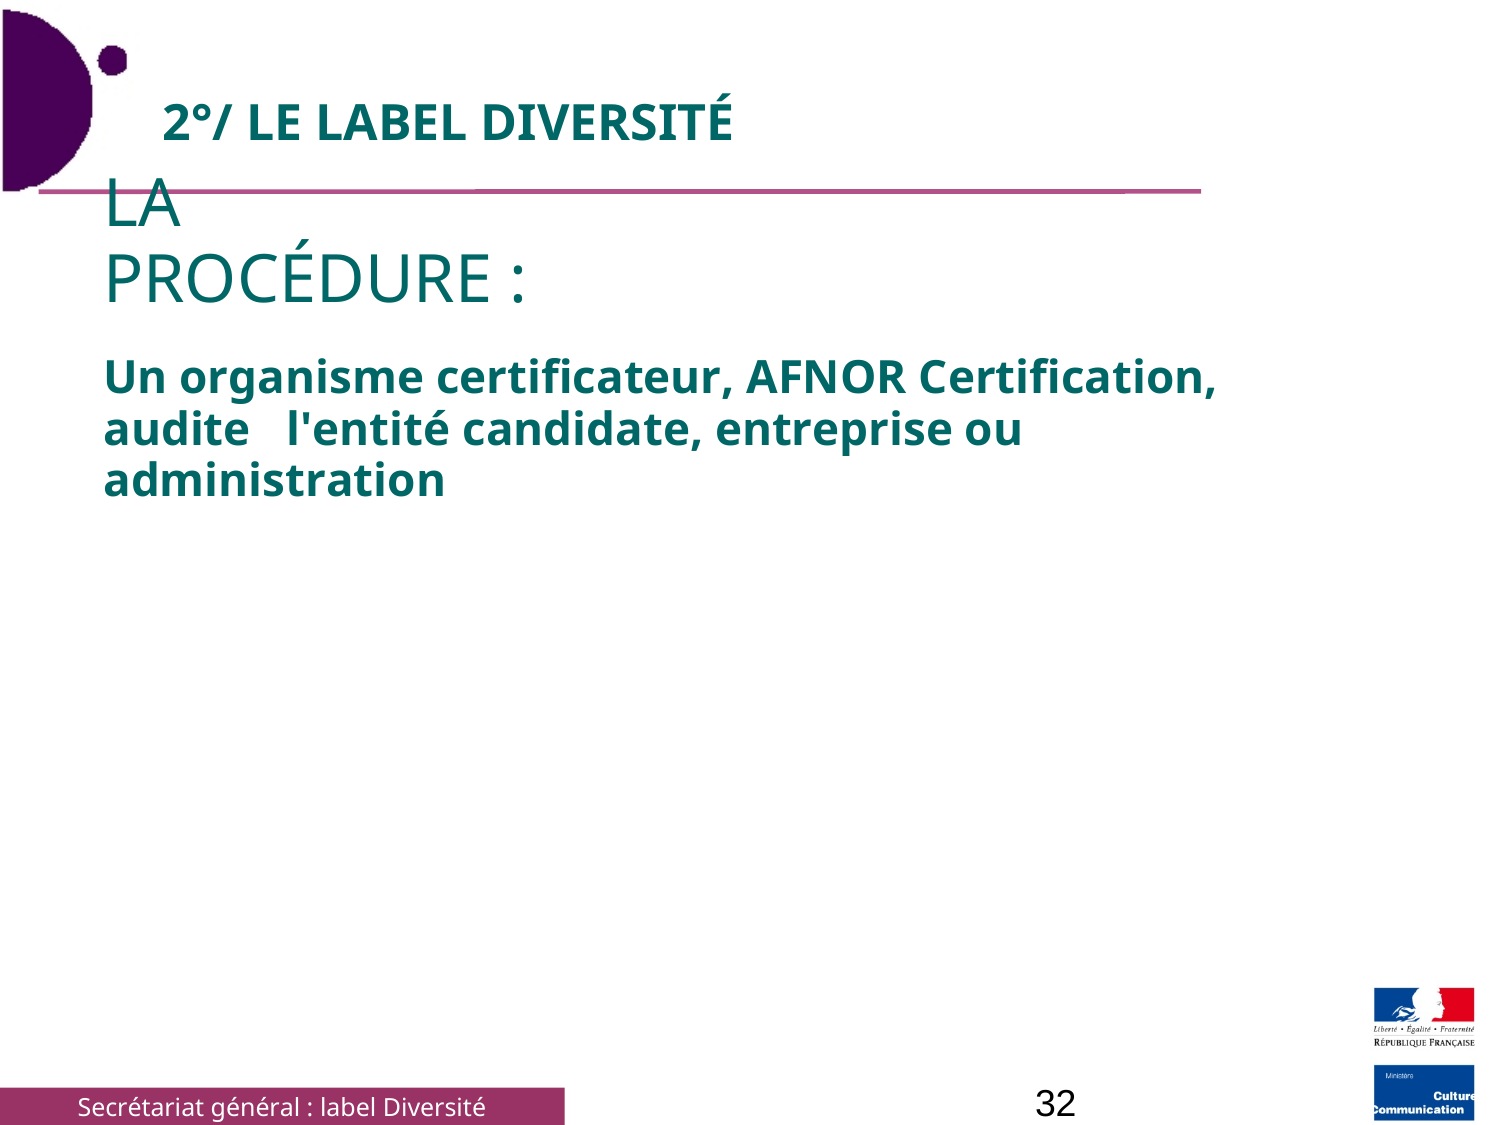

2°/ LE LABEL DIVERSITÉ
LA PROCÉDURE :
Un organisme certificateur, AFNOR Certification, audite l'entité candidate, entreprise ou administration